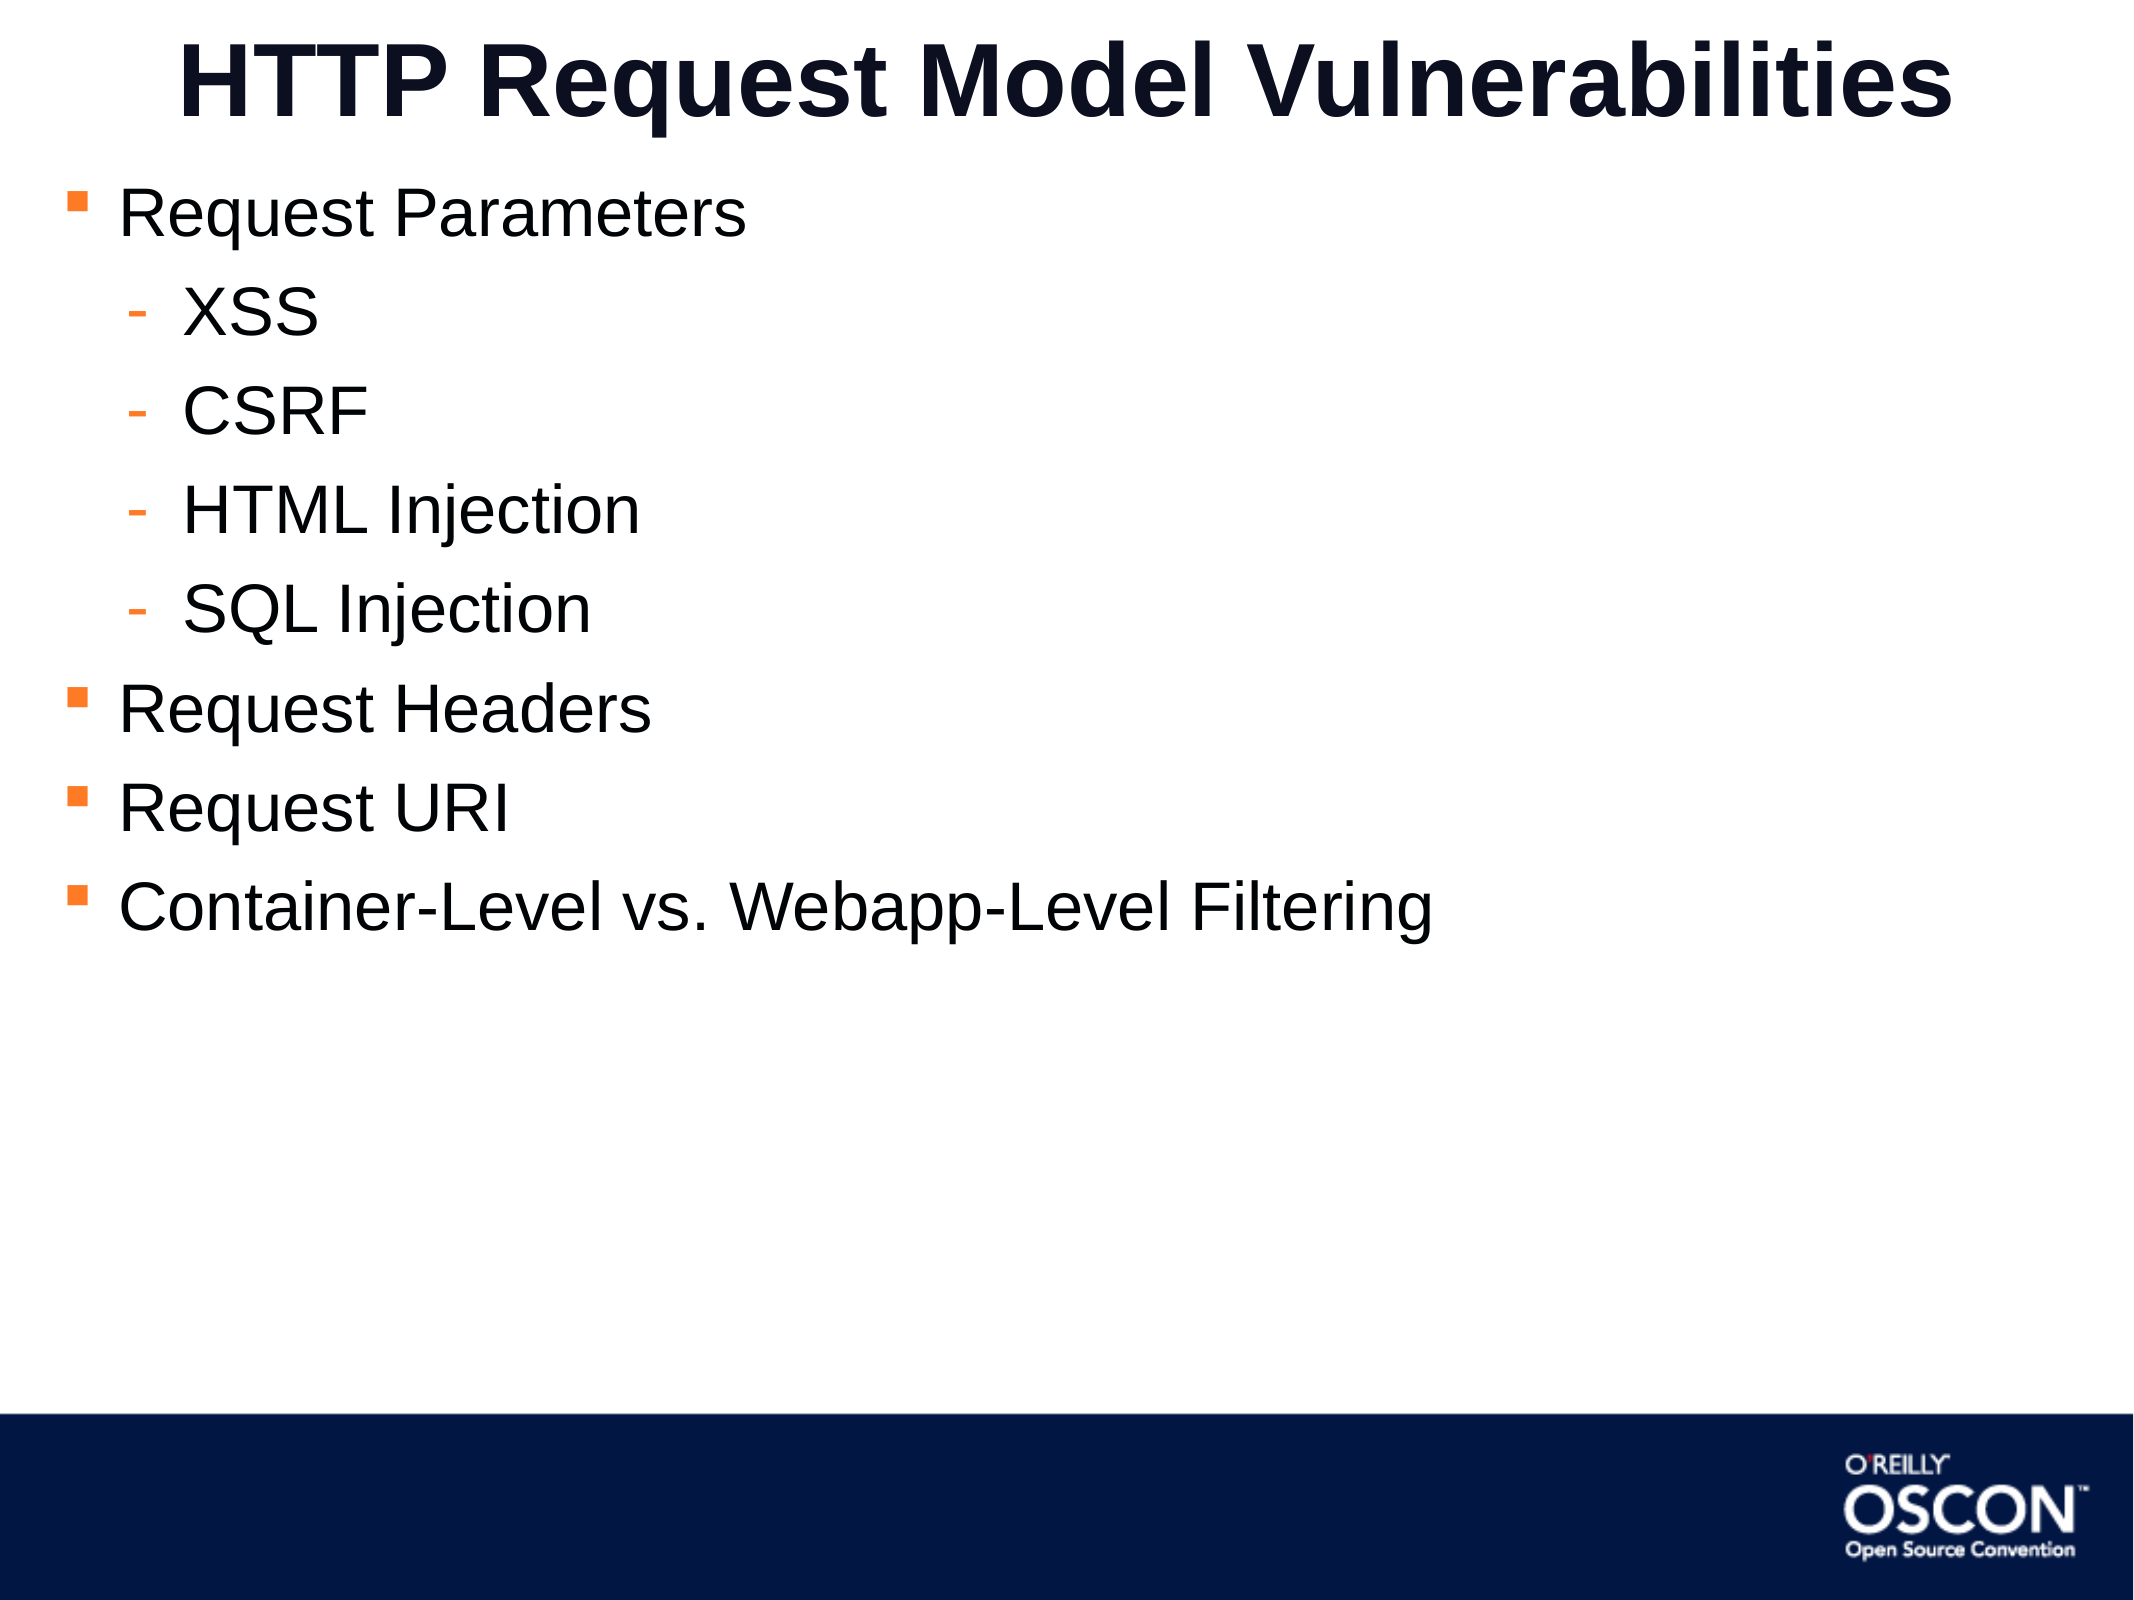

# HTTP Request Model Vulnerabilities
Request Parameters
XSS
CSRF
HTML Injection
SQL Injection
Request Headers
Request URI
Container-Level vs. Webapp-Level Filtering